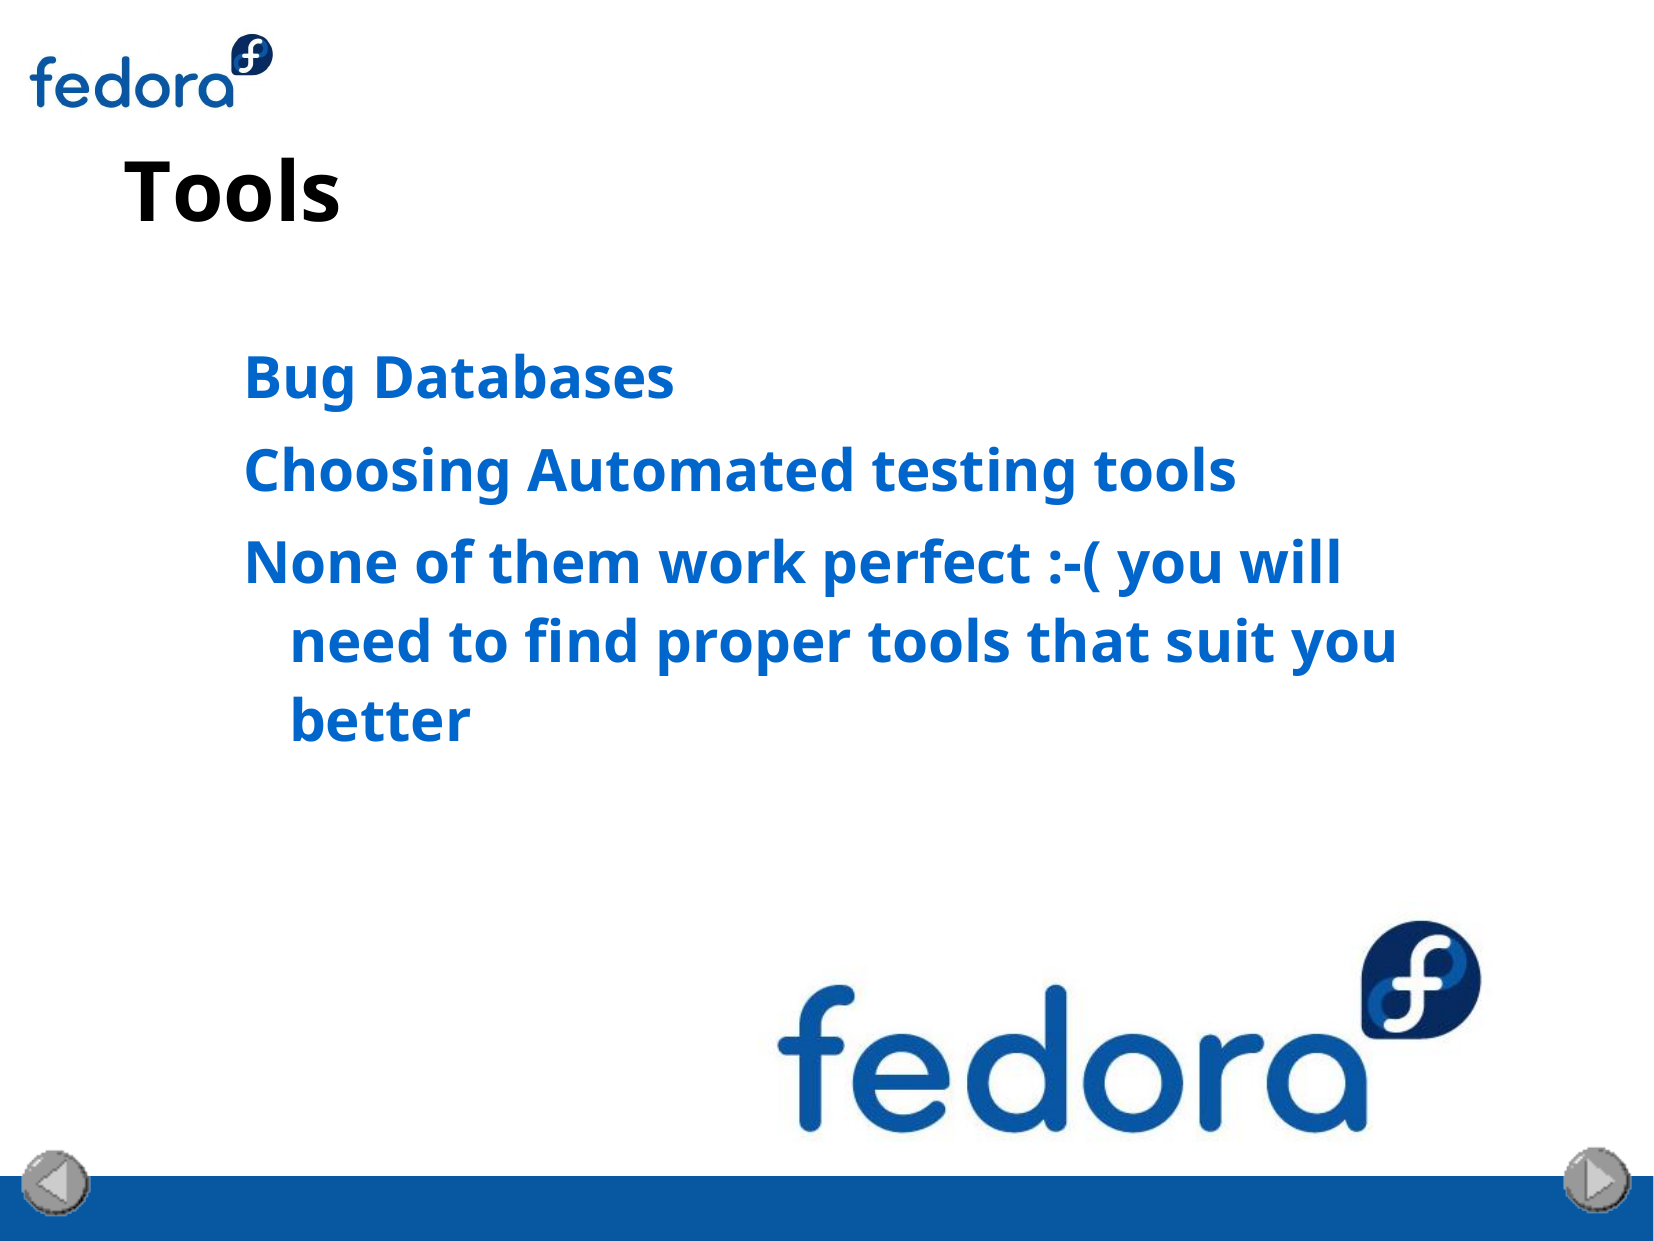

# Tools
Bug Databases
Choosing Automated testing tools
None of them work perfect :-( you will need to find proper tools that suit you better